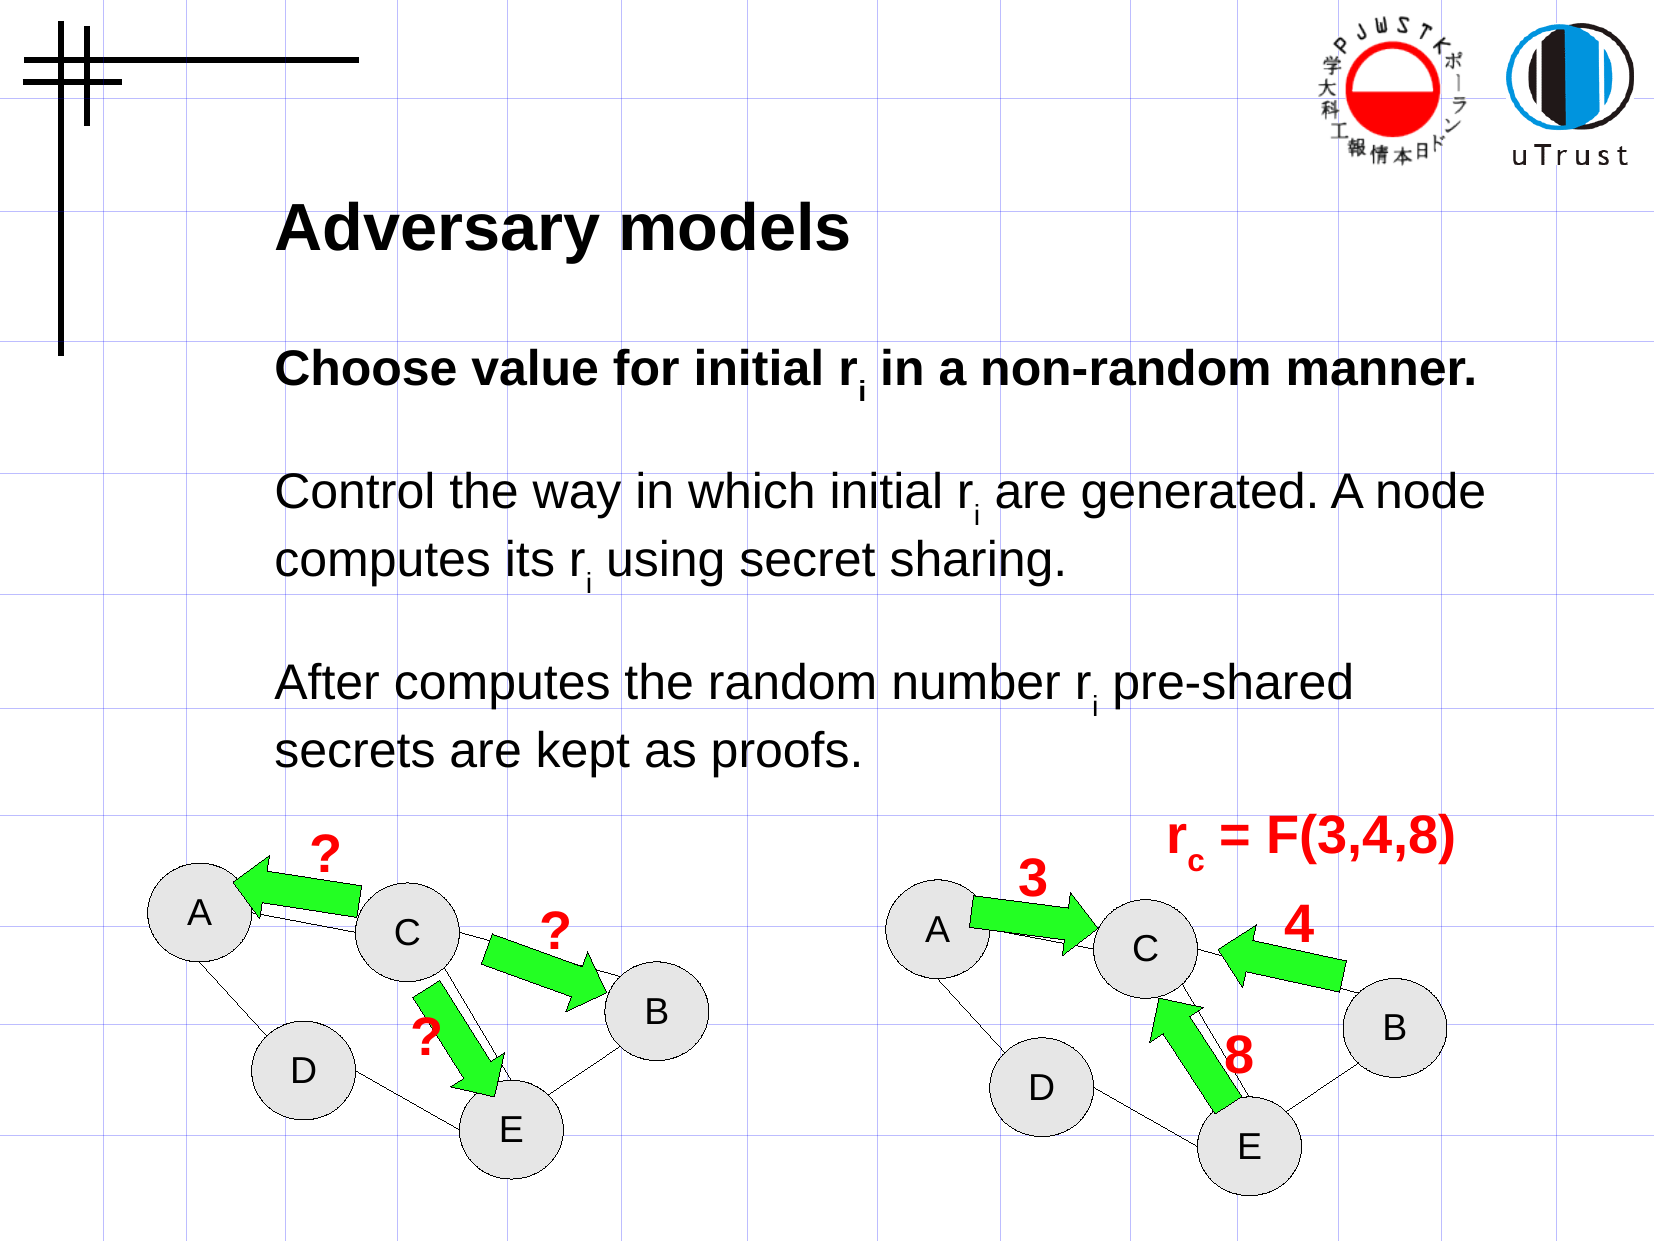

Adversary models
Choose value for initial ri in a non-random manner.
Control the way in which initial ri are generated. A node computes its ri using secret sharing.
After computes the random number ri pre-shared secrets are kept as proofs.
rc = F(3,4,8)
?
3
A
A
C
4
?
C
B
B
?
8
D
D
E
E